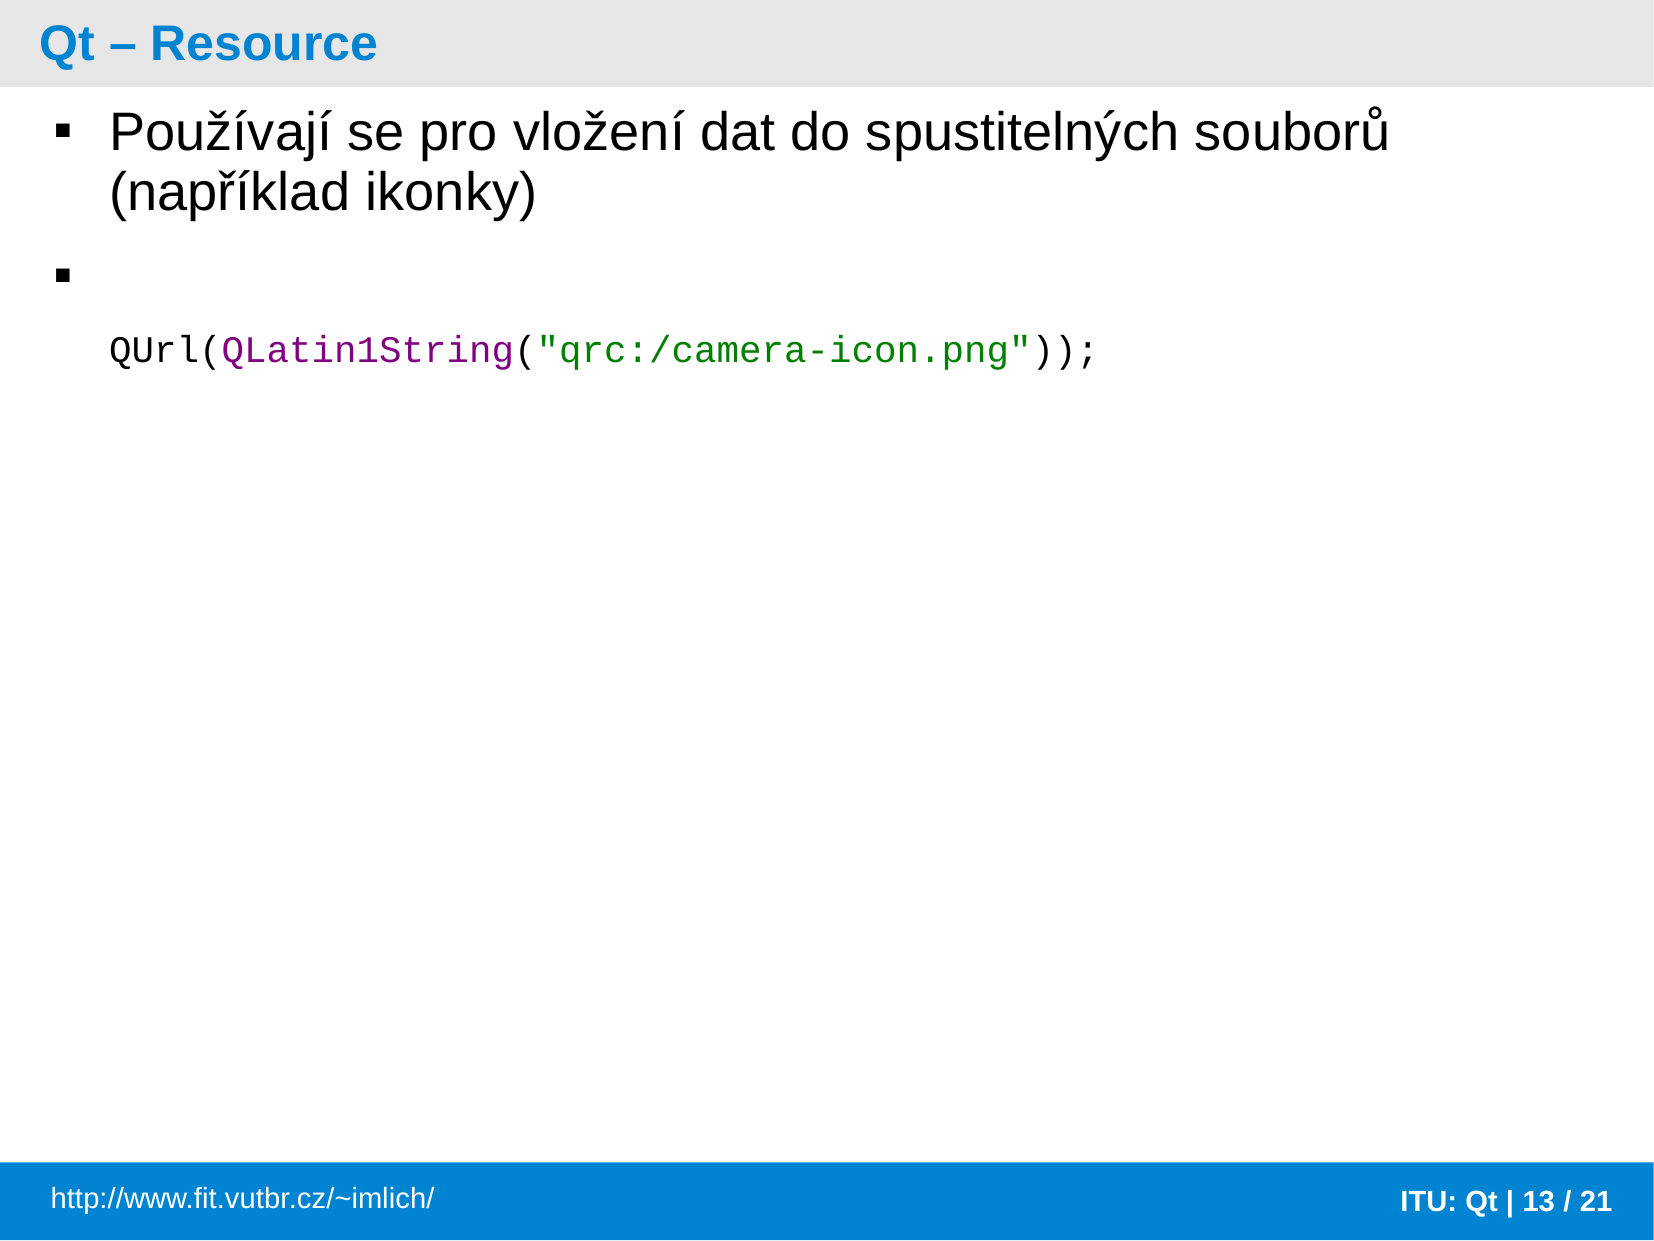

# Qt – Resource
Používají se pro vložení dat do spustitelných souborů (například ikonky)
QUrl(QLatin1String("qrc:/camera-icon.png"));